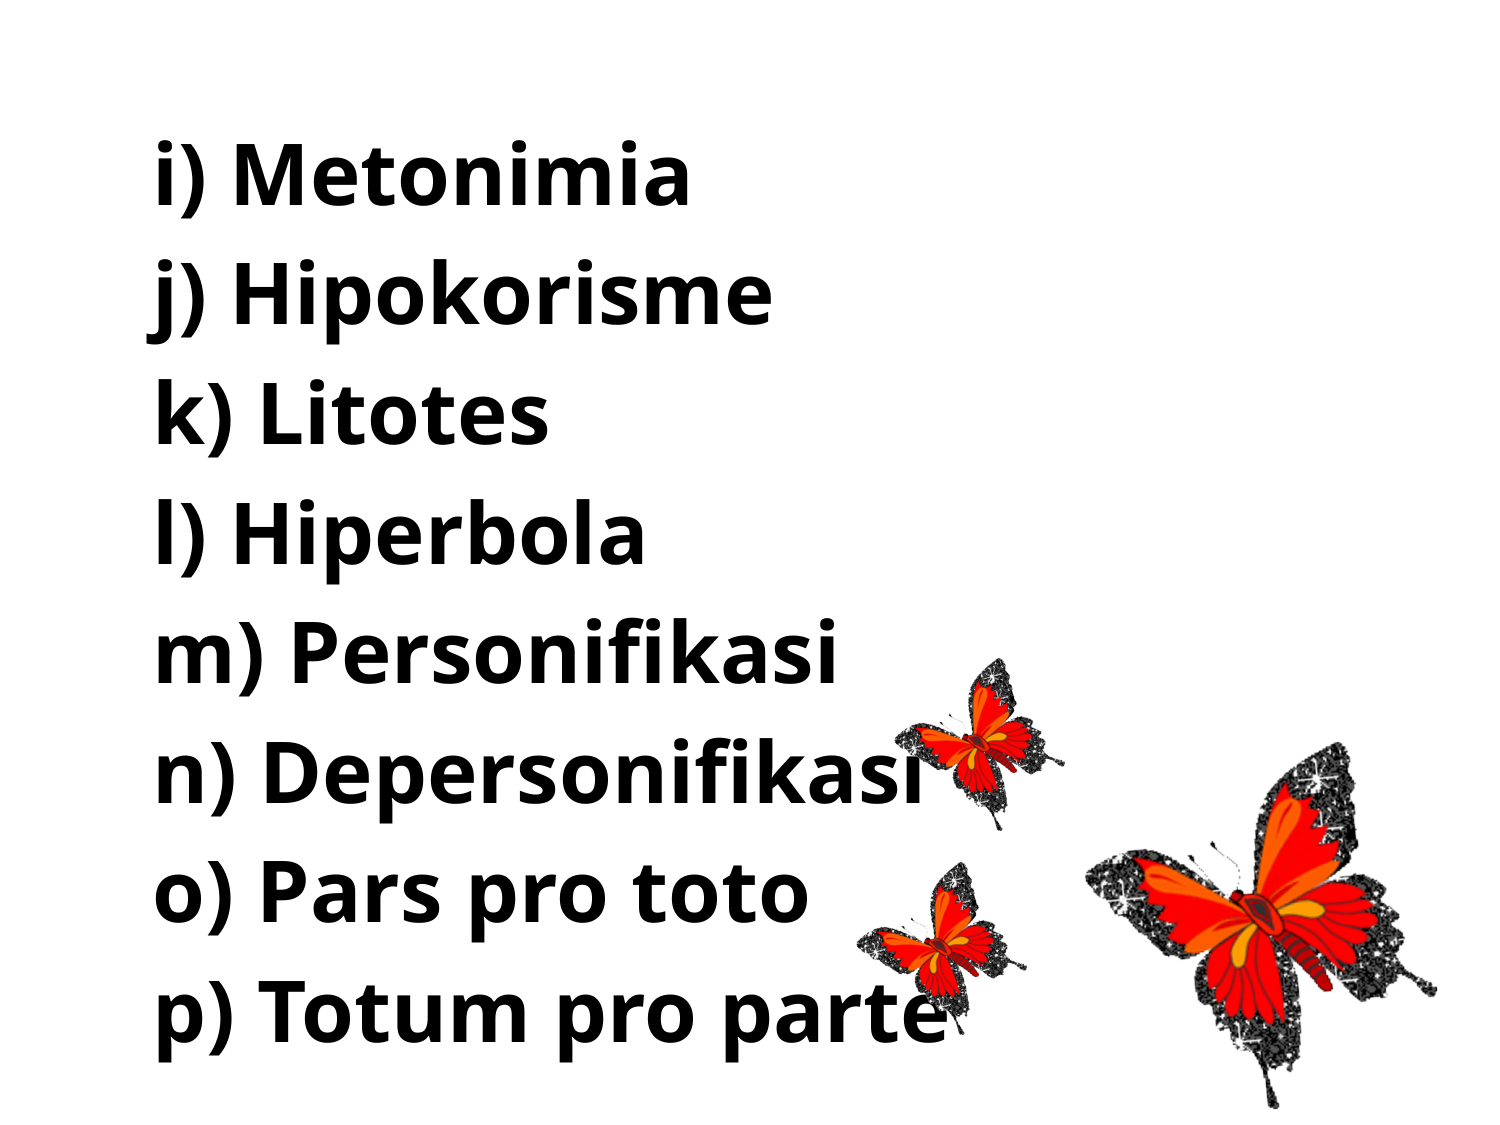

# i) Metonimia
j) Hipokorisme
k) Litotes
l) Hiperbola
m) Personifikasi
n) Depersonifikasi
o) Pars pro toto
p) Totum pro parte